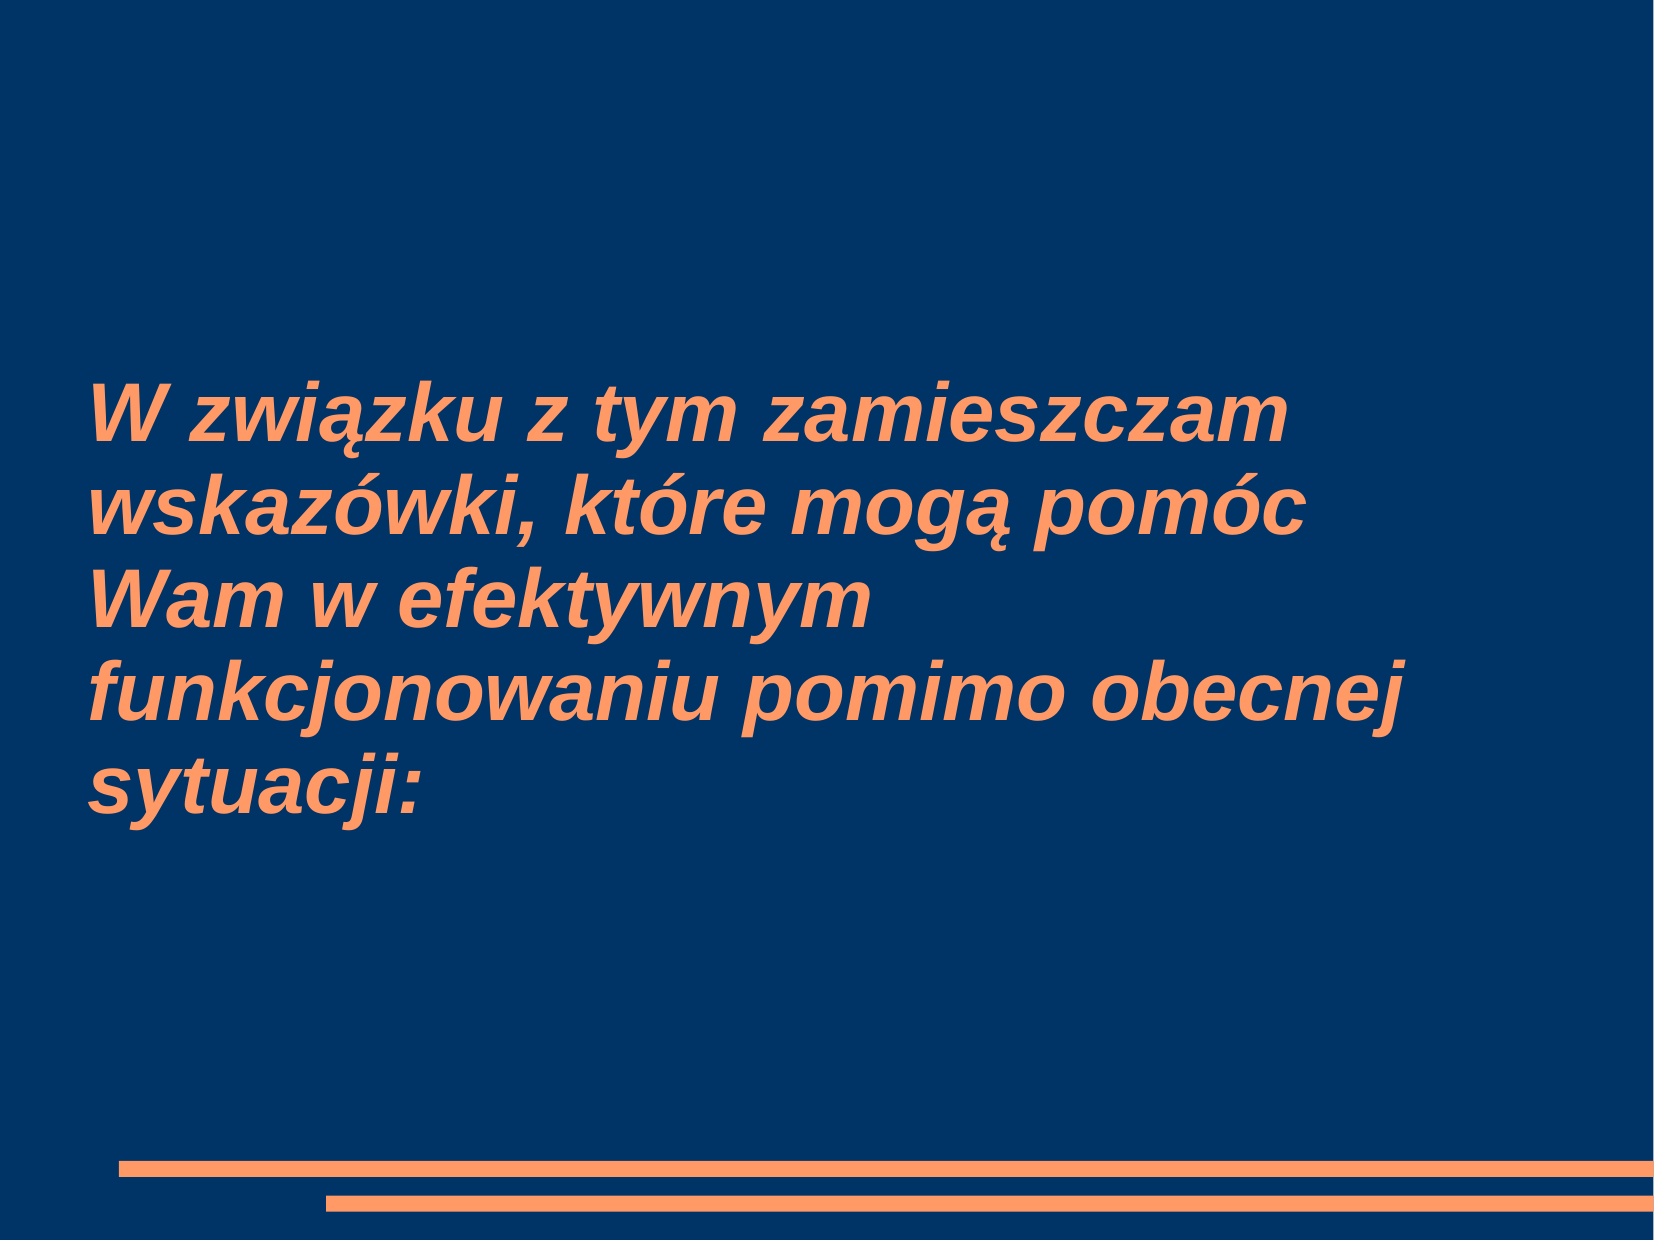

# W związku z tym zamieszczam wskazówki, które mogą pomóc Wam w efektywnym funkcjonowaniu pomimo obecnej sytuacji: